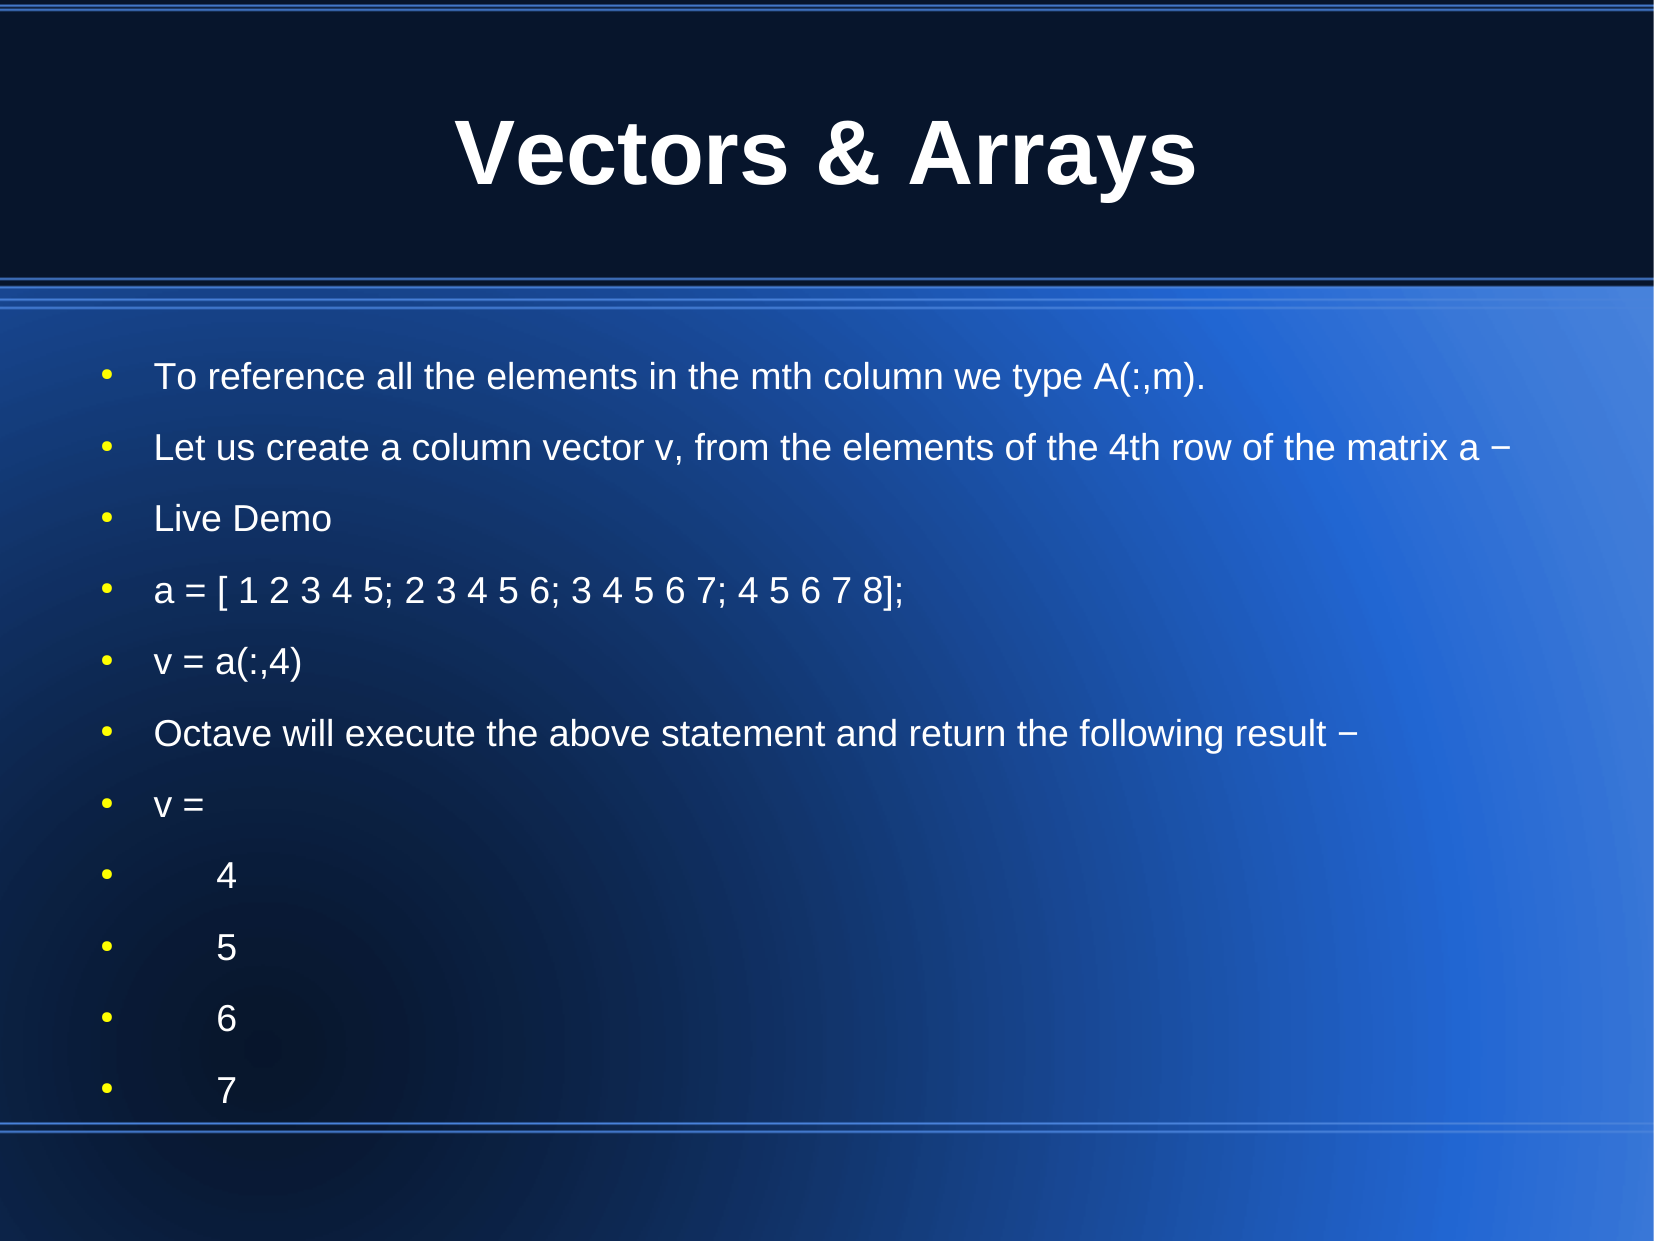

# Vectors & Arrays
To reference all the elements in the mth column we type A(:,m).
Let us create a column vector v, from the elements of the 4th row of the matrix a −
Live Demo
a = [ 1 2 3 4 5; 2 3 4 5 6; 3 4 5 6 7; 4 5 6 7 8];
v = a(:,4)
Octave will execute the above statement and return the following result −
v =
 4
 5
 6
 7